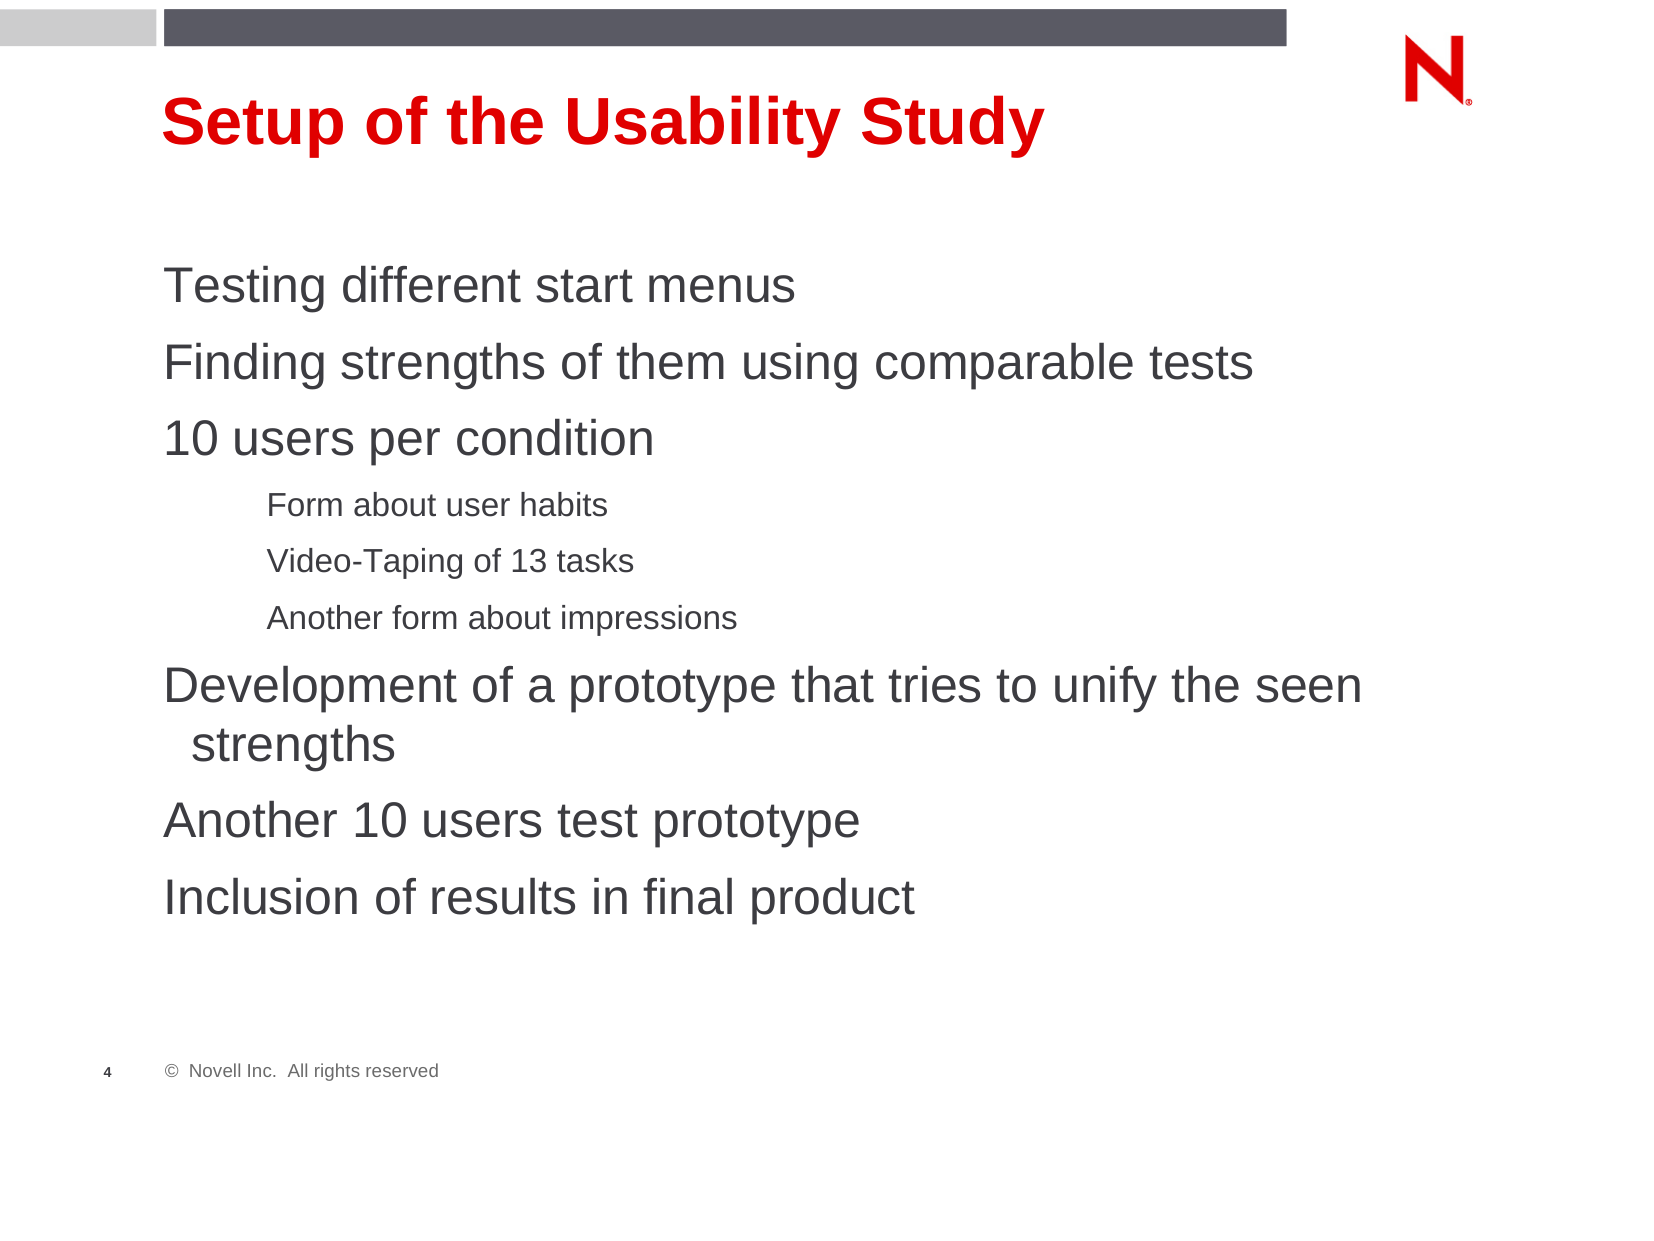

# Setup of the Usability Study
Testing different start menus
Finding strengths of them using comparable tests
10 users per condition
Form about user habits
Video-Taping of 13 tasks
Another form about impressions
Development of a prototype that tries to unify the seen strengths
Another 10 users test prototype
Inclusion of results in final product